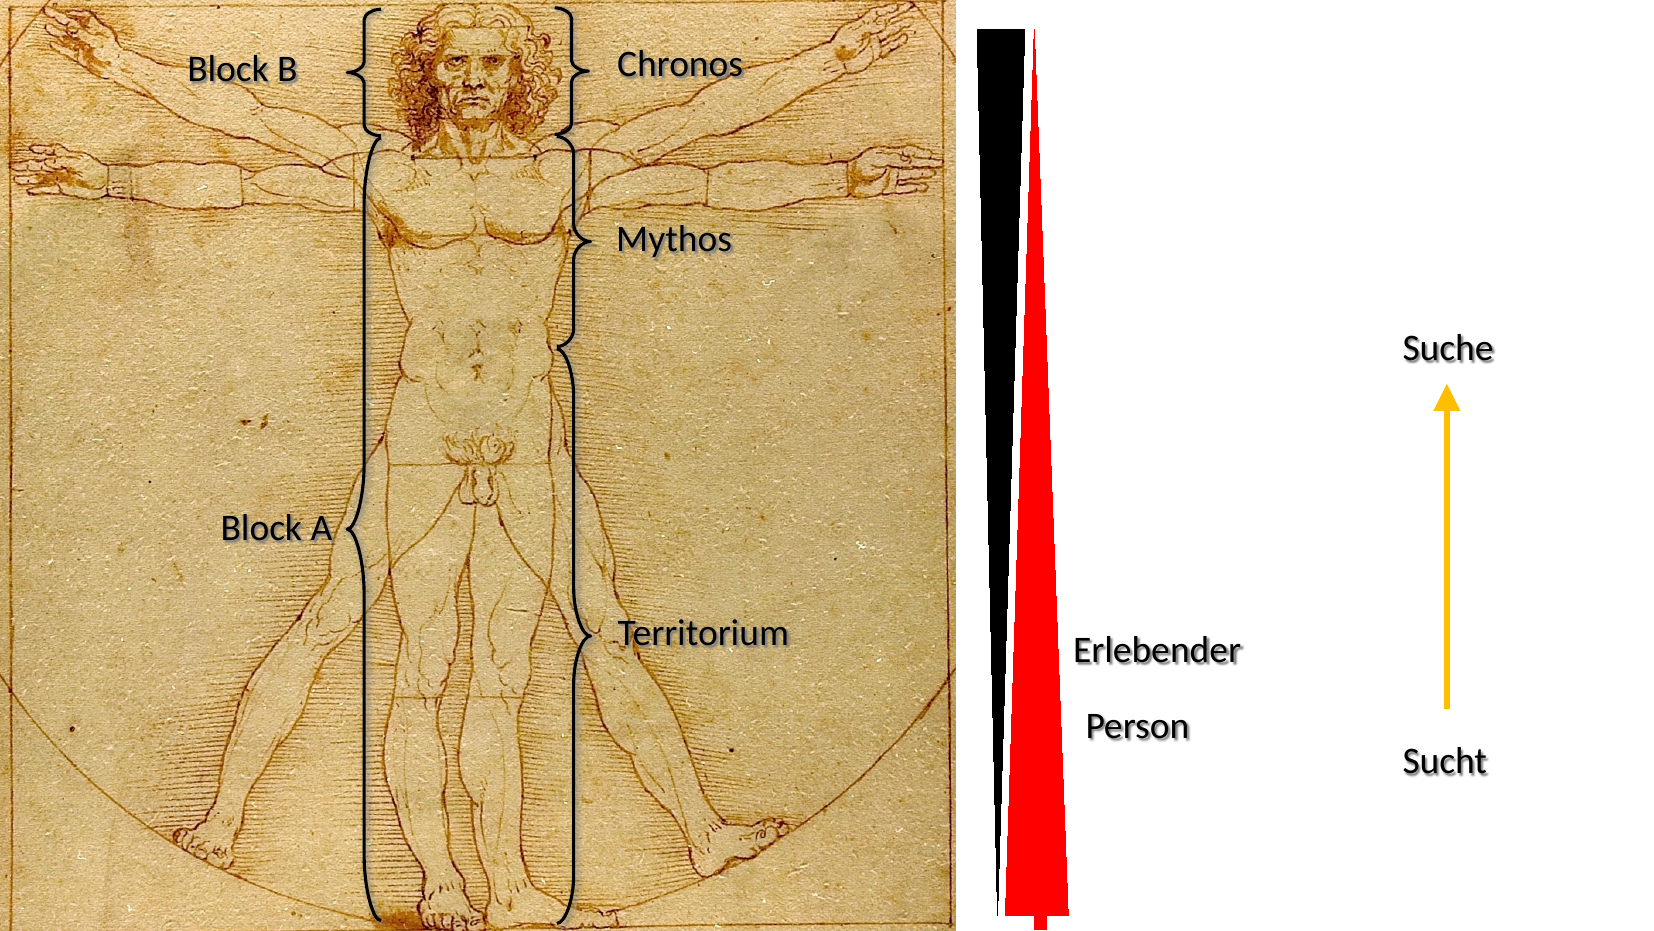

Chronos
Block B
Mythos
Suche
Block A
Territorium
Erlebender
Person
Sucht